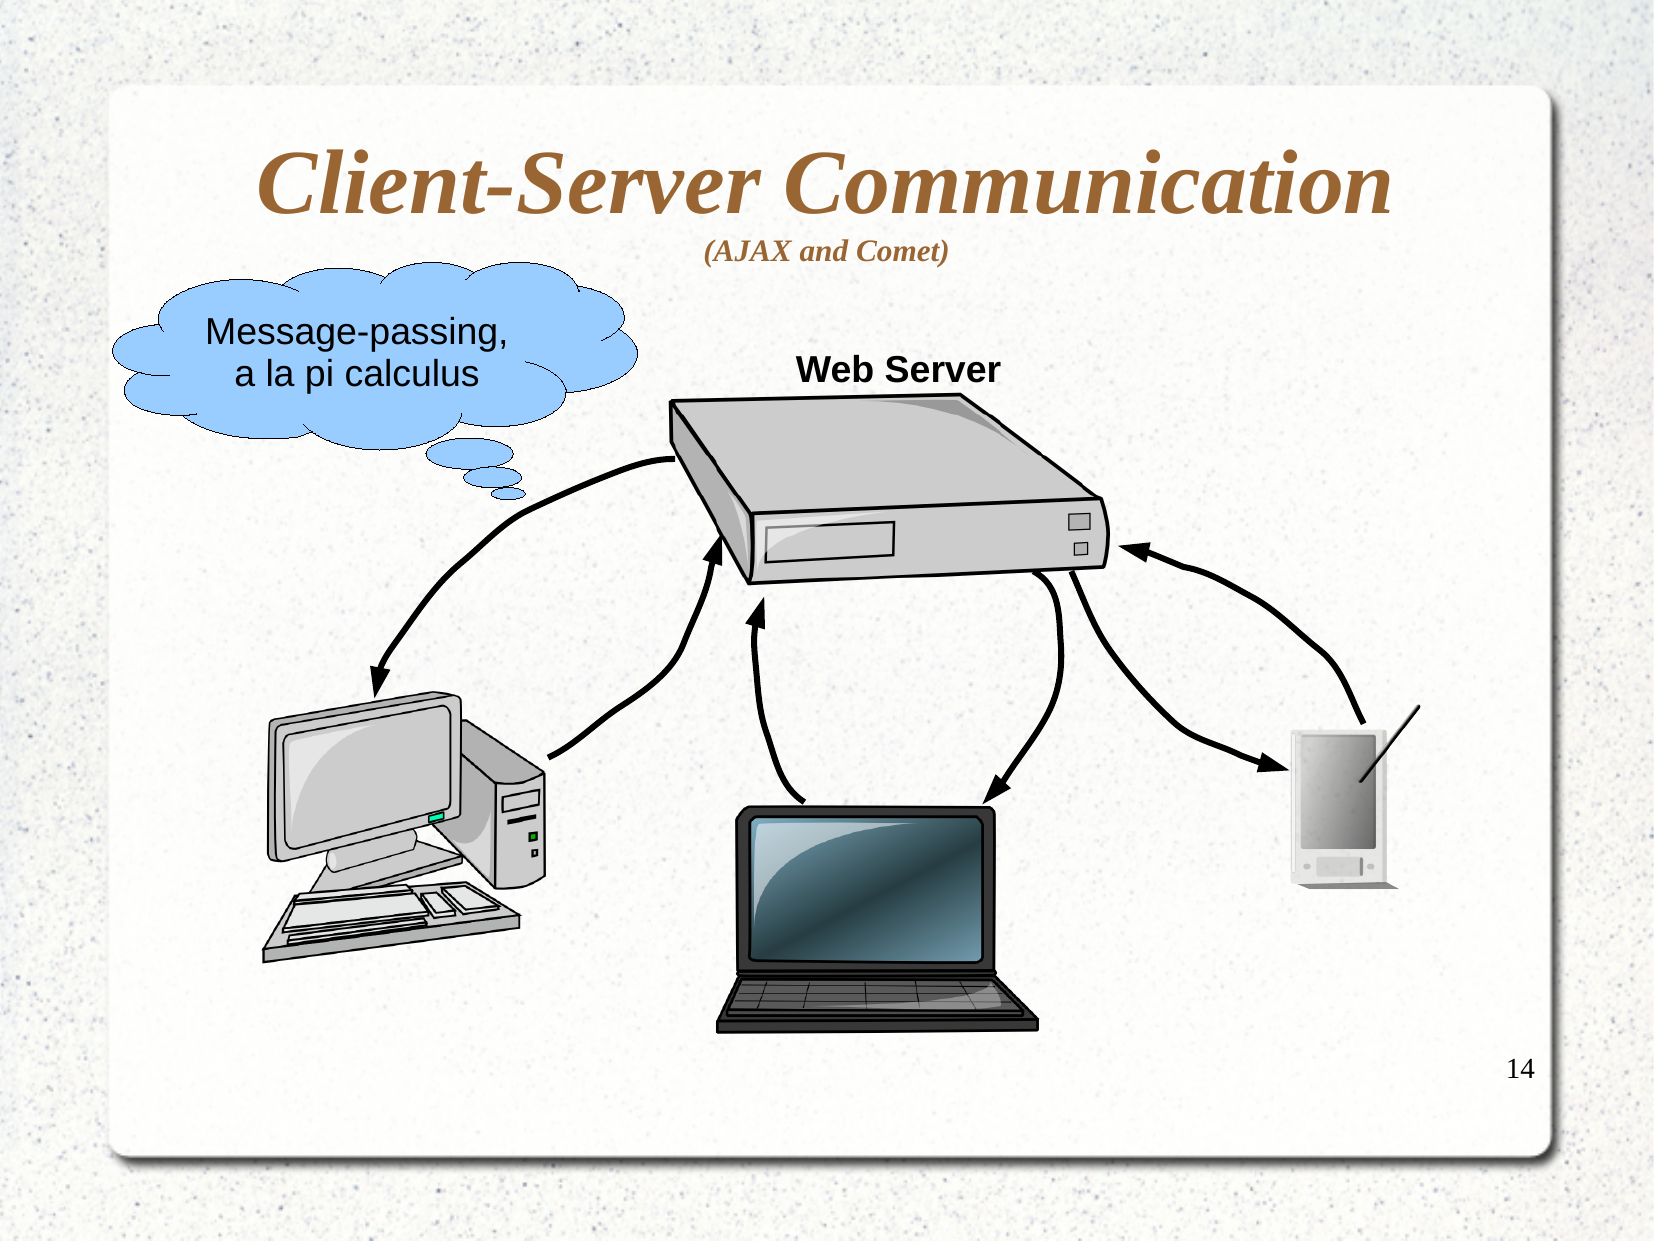

# Client-Server Communication (AJAX and Comet)
Message-passing, a la pi calculus
Web Server
14